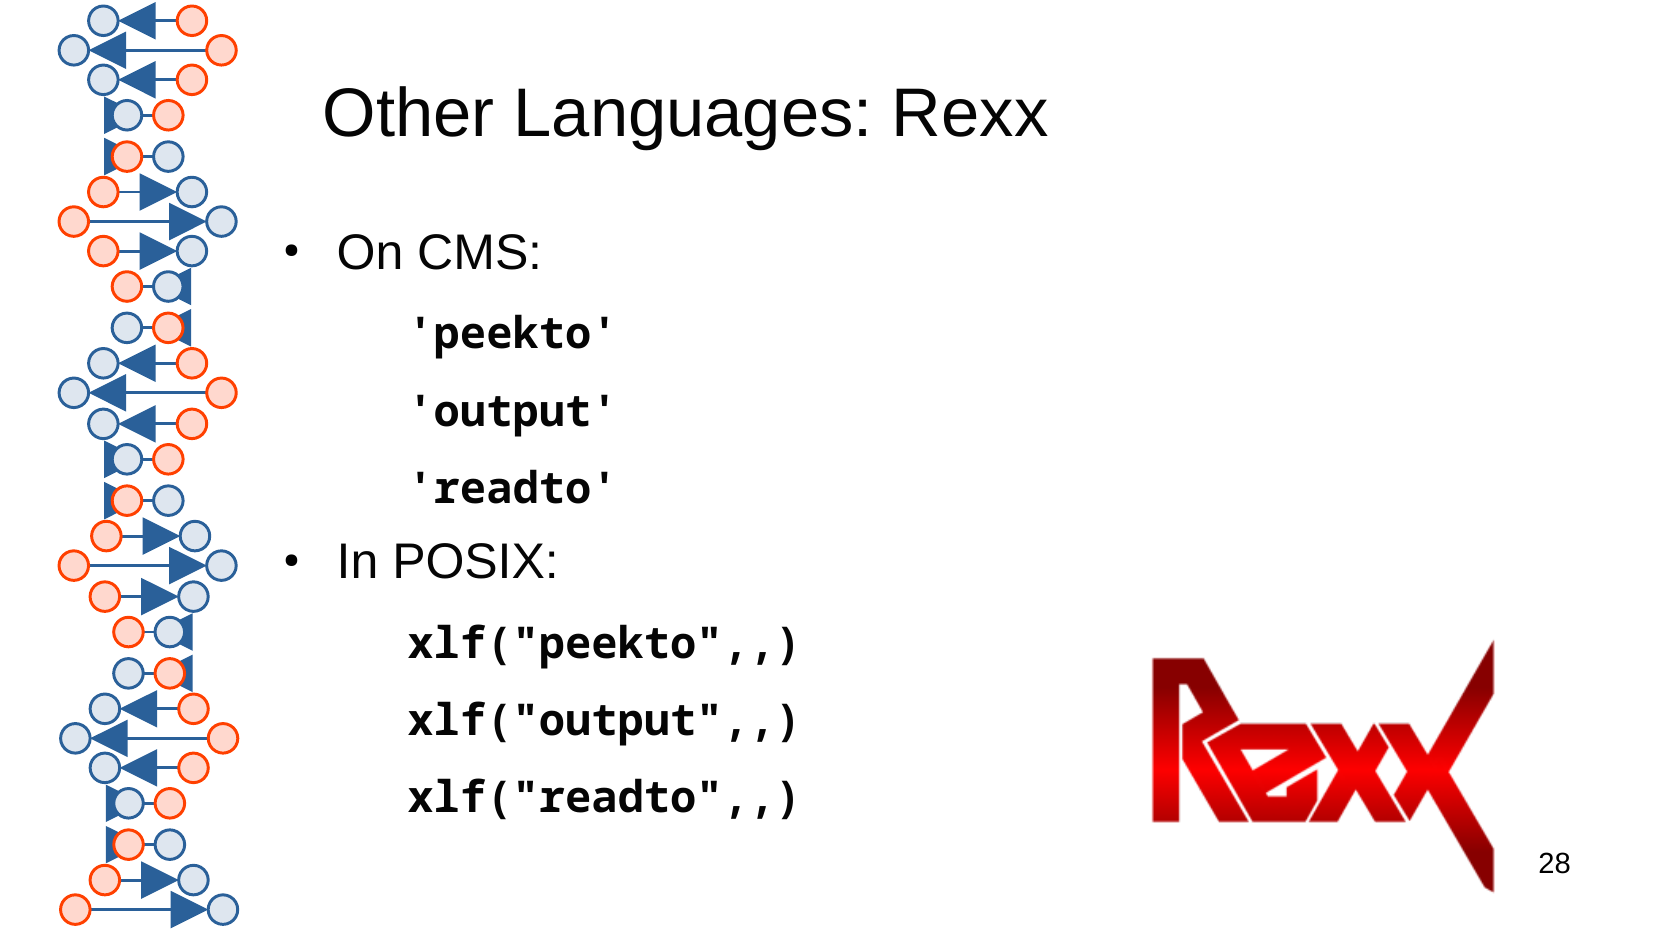

Other Languages: Rexx
# On CMS:
'peekto'
'output'
'readto'
In POSIX:
xlf("peekto",,)
xlf("output",,)
xlf("readto",,)
28